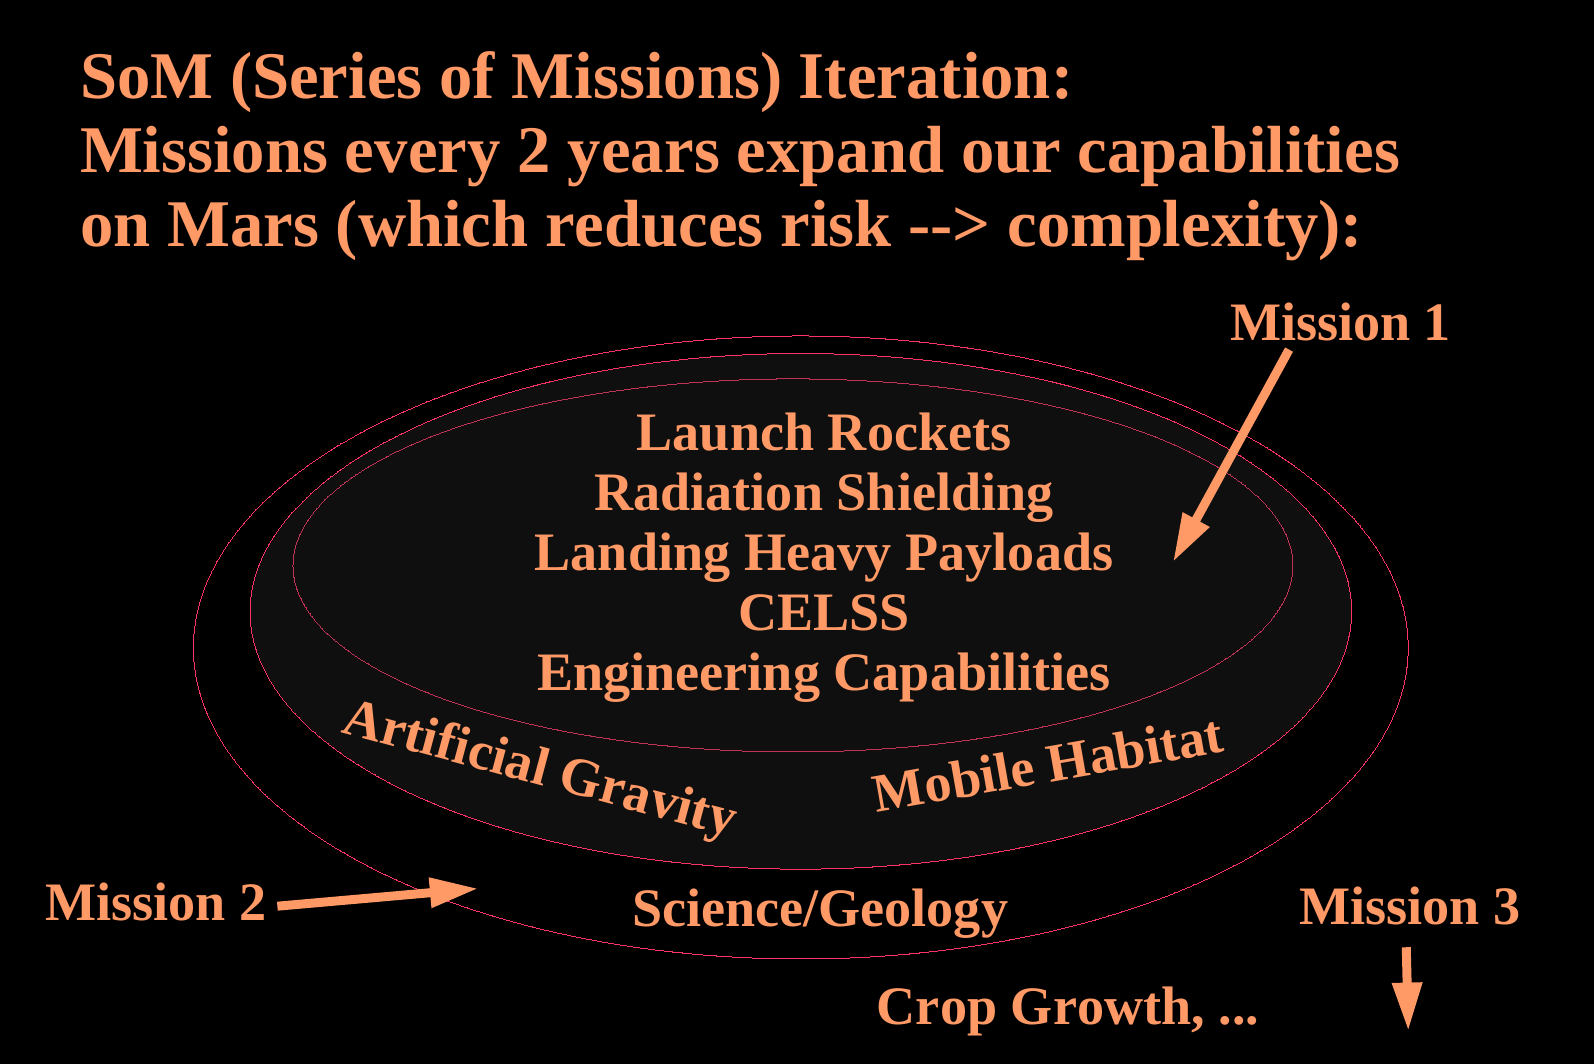

SoM (Series of Missions) Iteration:
Missions every 2 years expand our capabilities on Mars (which reduces risk --> complexity):
Mission 1
Launch Rockets
Radiation Shielding
Landing Heavy Payloads
CELSS
Engineering Capabilities
Mobile Habitat
Artificial Gravity
Mission 2
Mission 3
Science/Geology
Crop Growth, ...